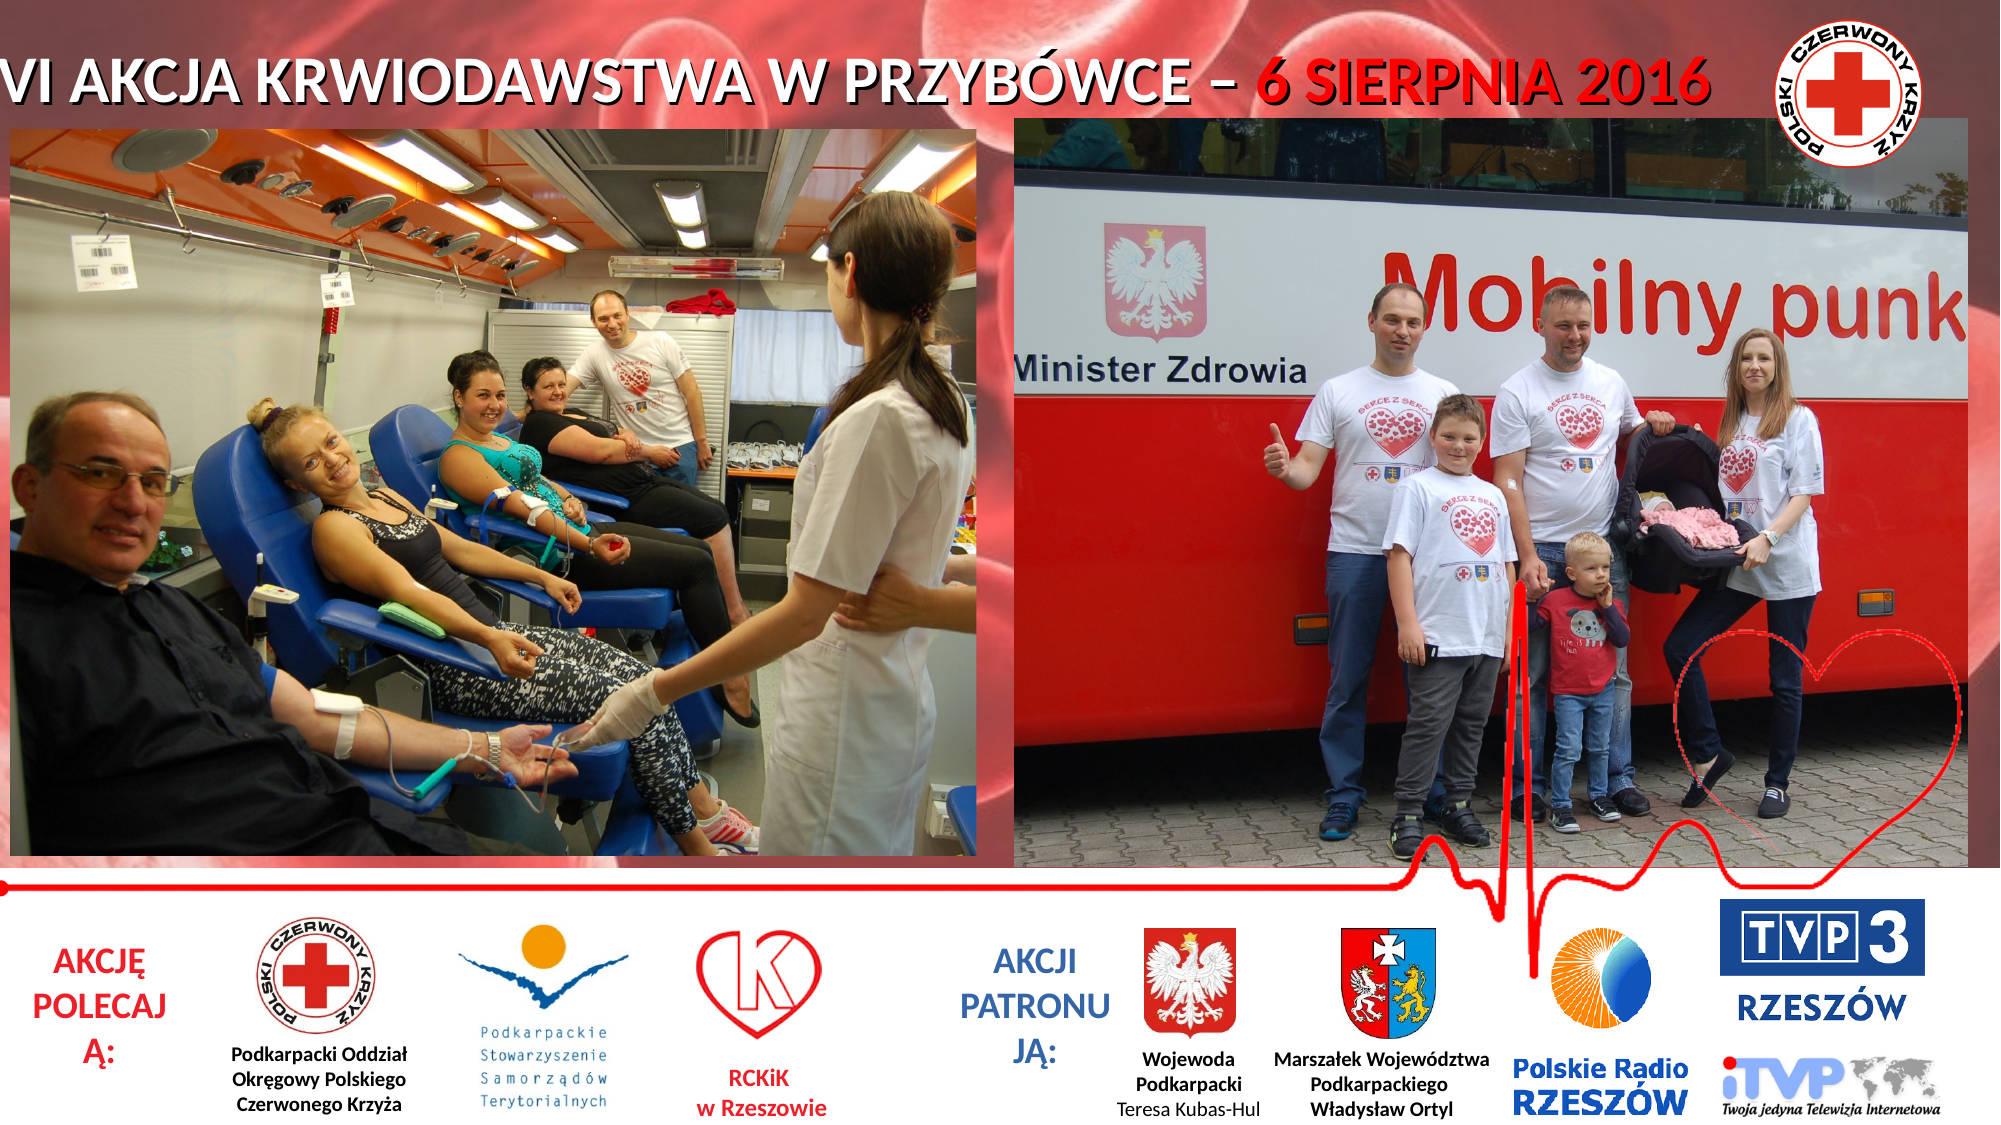

# VI Akcja Krwiodawstwa w Przybówce – 6 sierpnia 2016
Akcję polecają:
Akcji patronują:
Podkarpacki Oddział Okręgowy Polskiego Czerwonego Krzyża
Wojewoda Podkarpacki
Teresa Kubas-Hul
Marszałek Województwa Podkarpackiego
Władysław Ortyl
RCKiK
w Rzeszowie